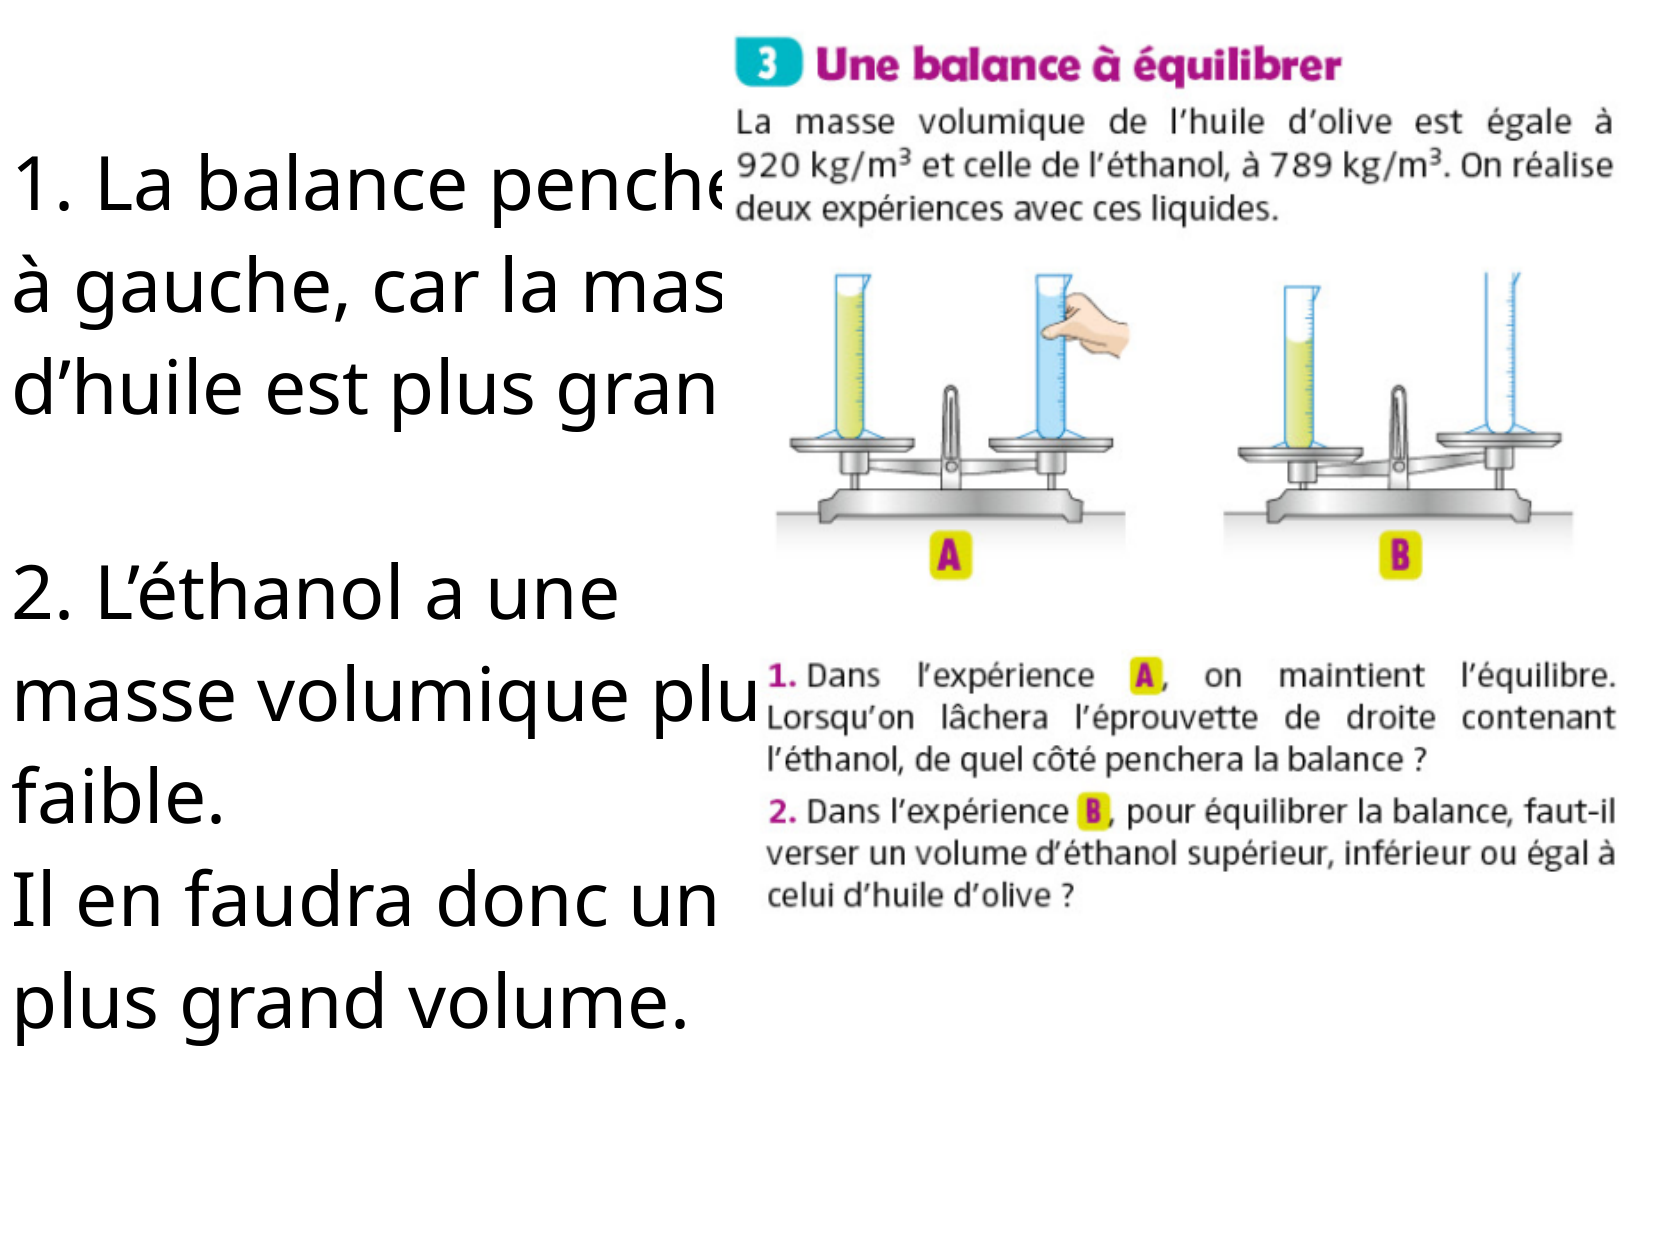

#
1. La balance penchera
à gauche, car la masse
d’huile est plus grande.
2. L’éthanol a une
masse volumique plus
faible.
Il en faudra donc un
plus grand volume.